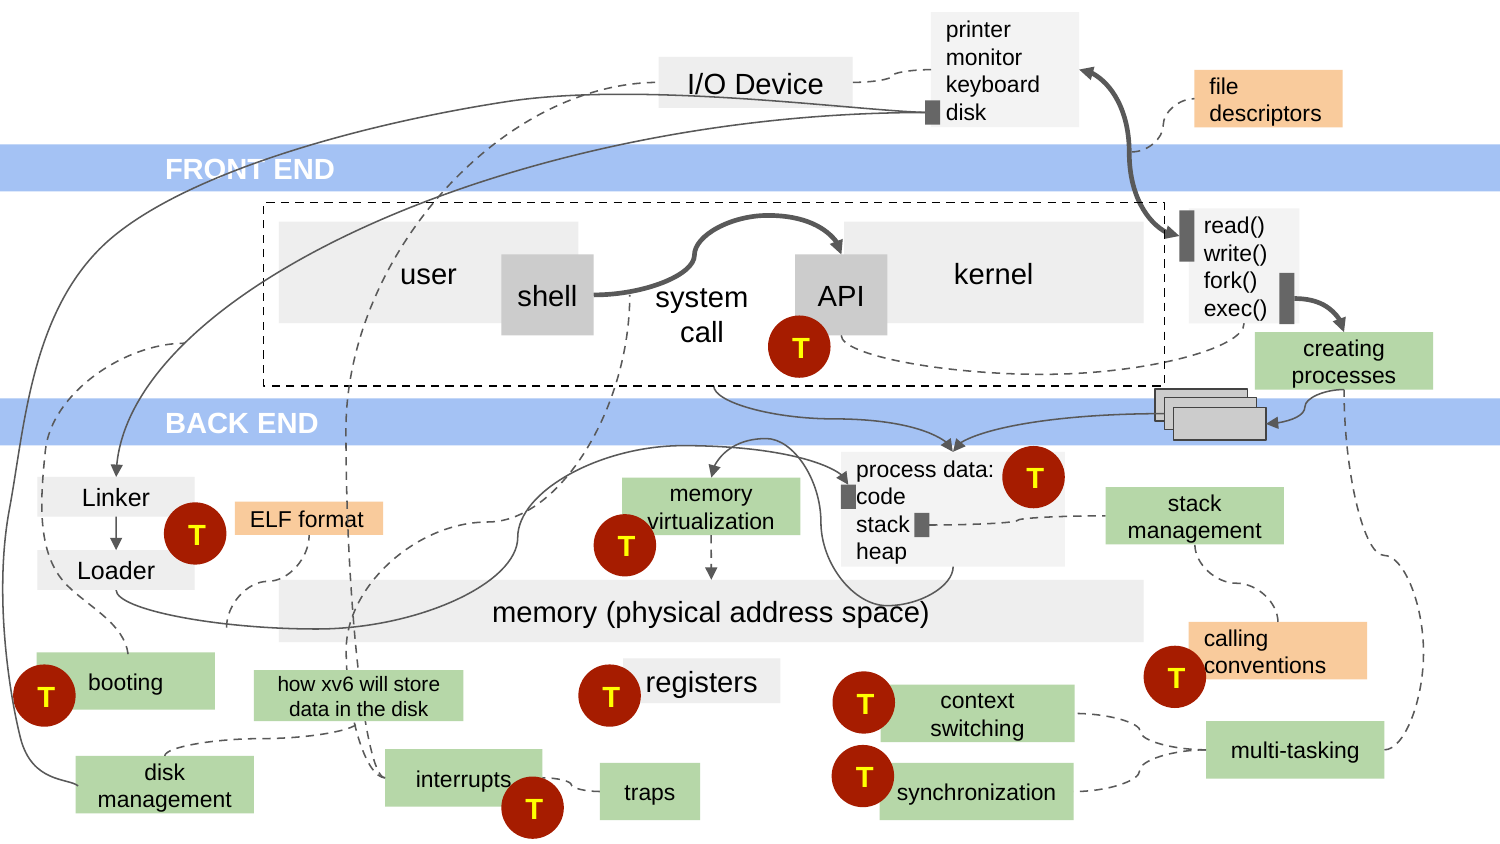

printer
monitor
keyboard
disk
I/O Device
file
descriptors
FRONT END
read()
write()
fork()
exec()
user
kernel
shell
API
system call
T
creating processes
process
process
BACK END
T
process data:
code
stack
heap
Linker
memory virtualization
stack management
ELF format
T
T
Loader
memory (physical address space)
calling conventions
T
booting
registers
T
T
how xv6 will store data in the disk
T
context switching
multi-tasking
T
interrupts
disk management
traps
synchronization
T